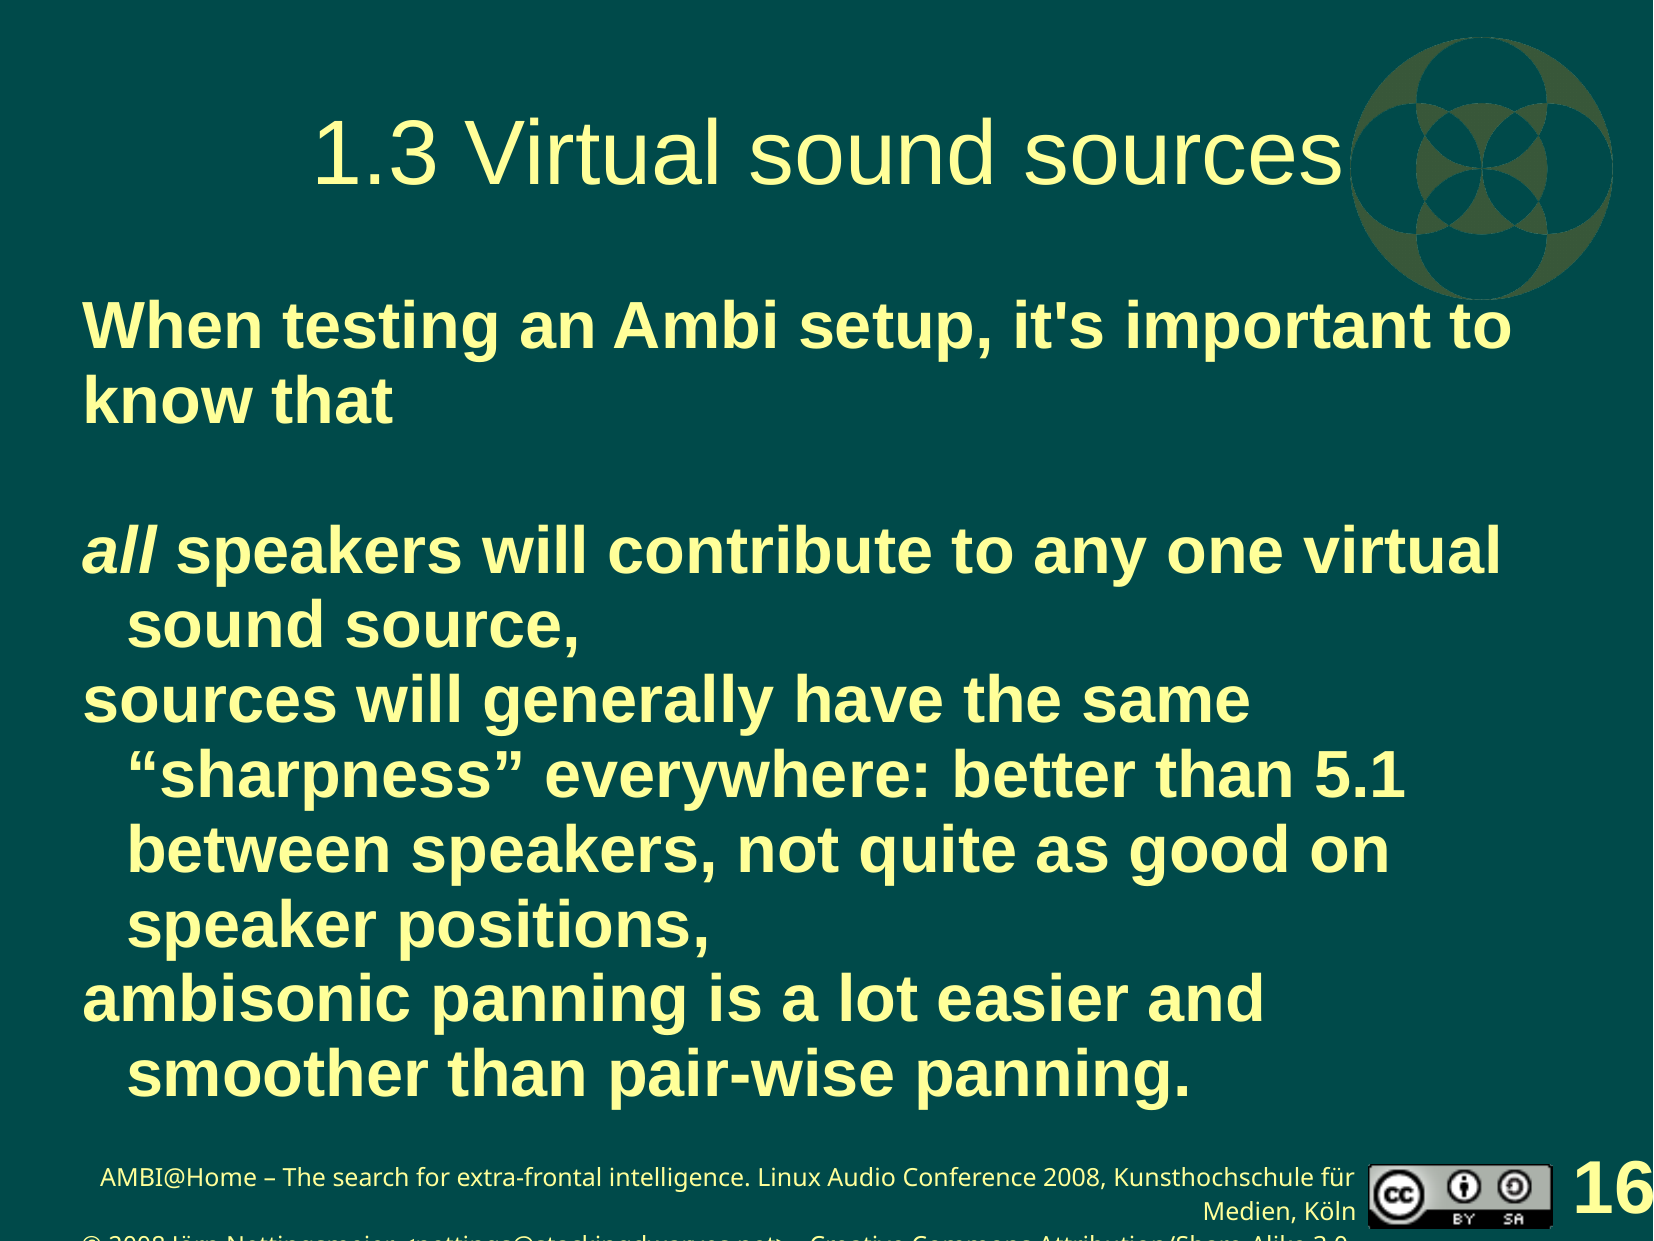

# 1.3 Virtual sound sources
When testing an Ambi setup, it's important to know that
all speakers will contribute to any one virtual sound source,
sources will generally have the same “sharpness” everywhere: better than 5.1 between speakers, not quite as good on speaker positions,
ambisonic panning is a lot easier and smoother than pair-wise panning.